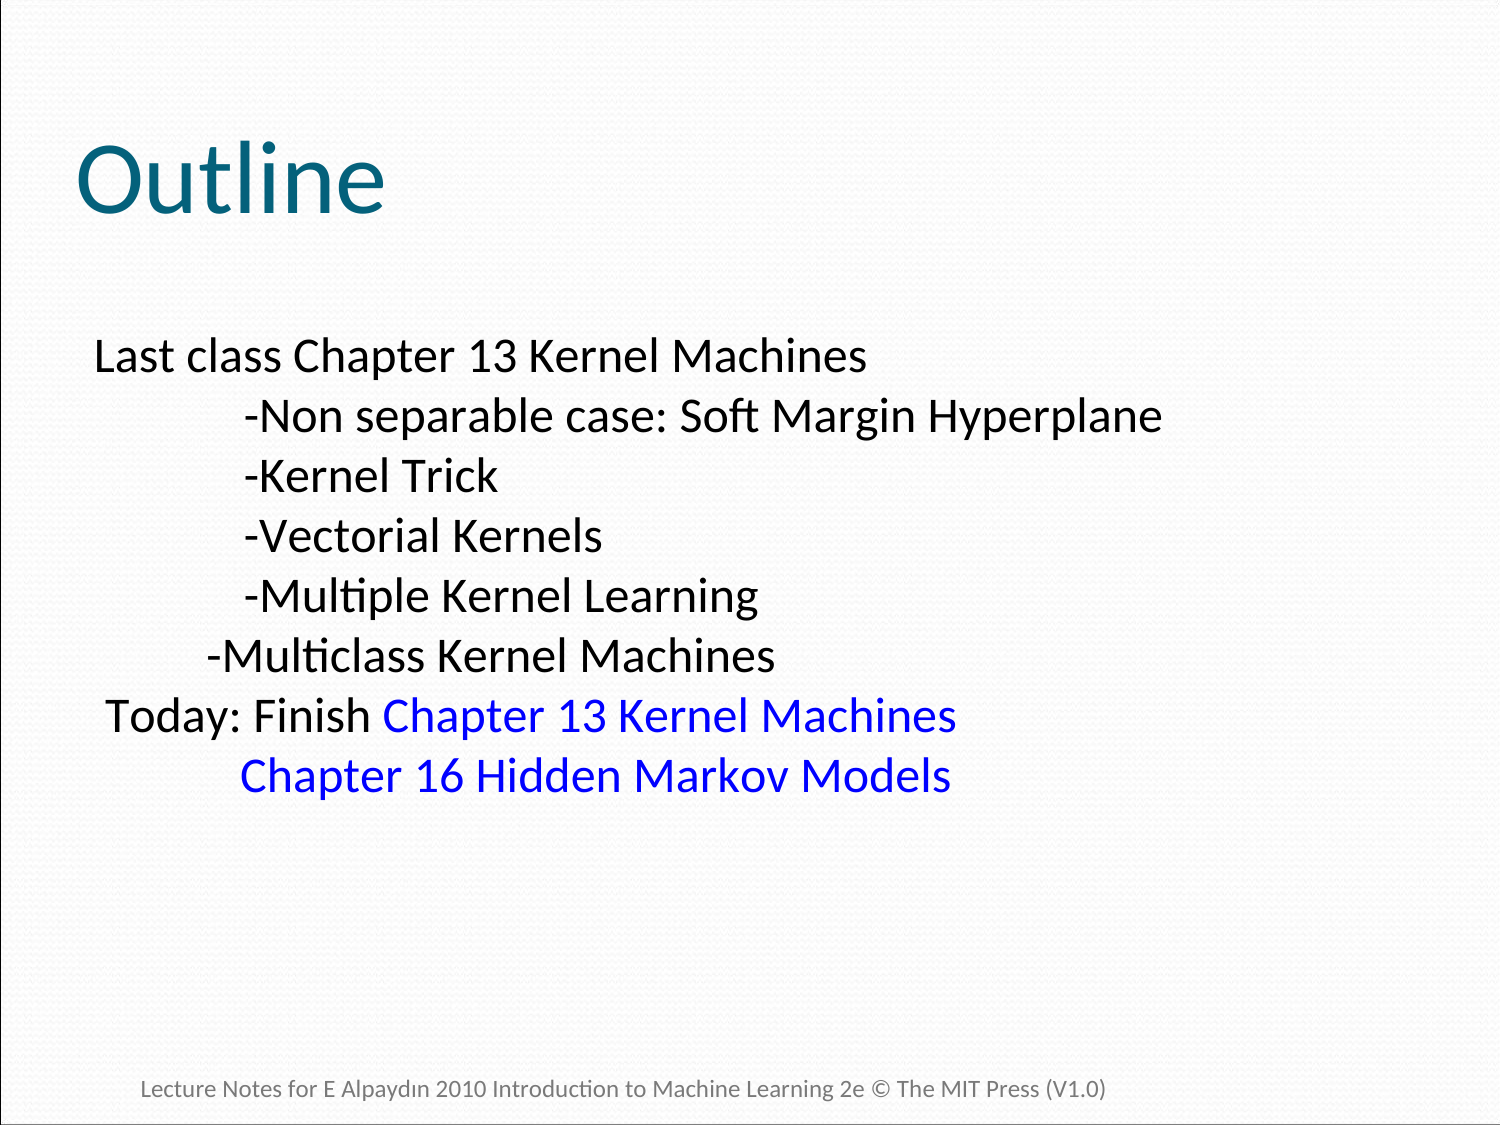

Outline
Last class Chapter 13 Kernel Machines
	-Non separable case: Soft Margin Hyperplane
	-Kernel Trick
	-Vectorial Kernels
	-Multiple Kernel Learning
 -Multiclass Kernel Machines
 Today: Finish Chapter 13 Kernel Machines
 Chapter 16 Hidden Markov Models
Lecture Notes for E Alpaydın 2010 Introduction to Machine Learning 2e © The MIT Press (V1.0)